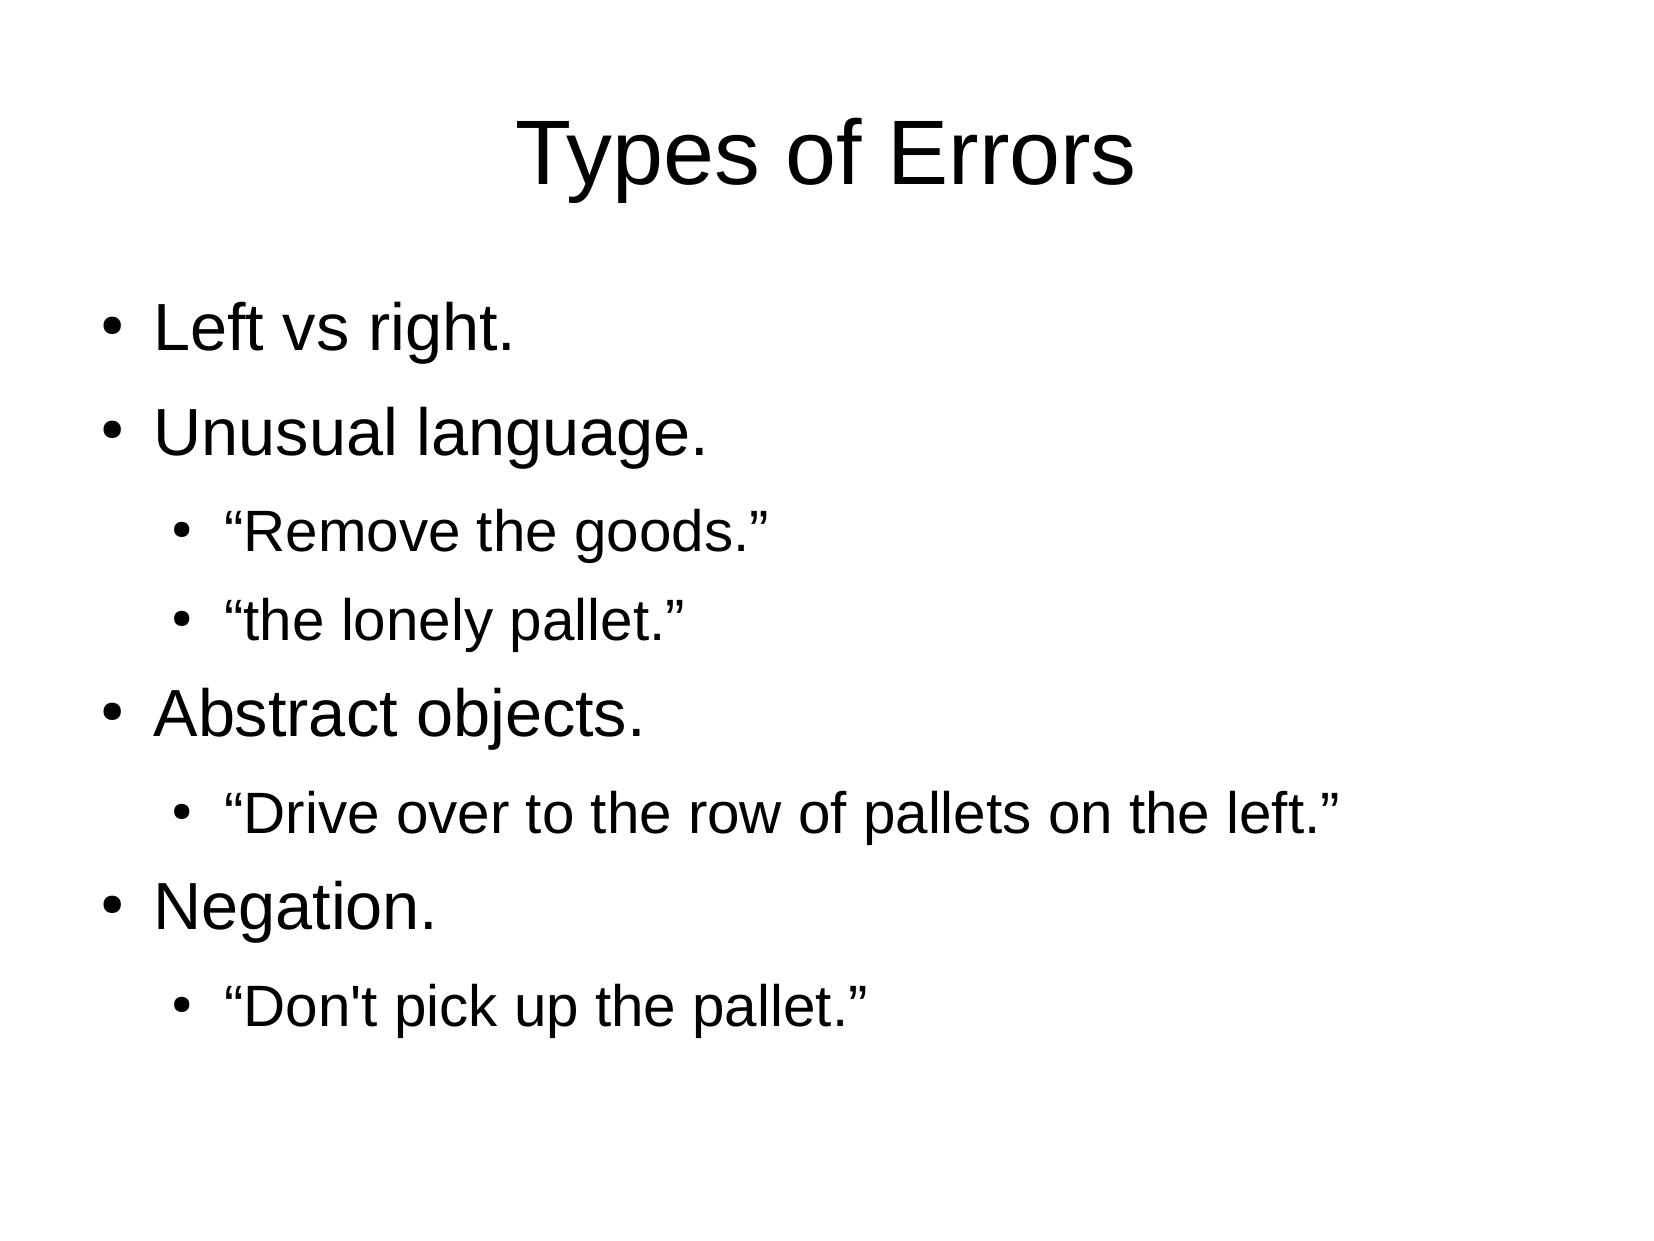

# Types of Errors
Left vs right.
Unusual language.
“Remove the goods.”
“the lonely pallet.”
Abstract objects.
“Drive over to the row of pallets on the left.”
Negation.
“Don't pick up the pallet.”